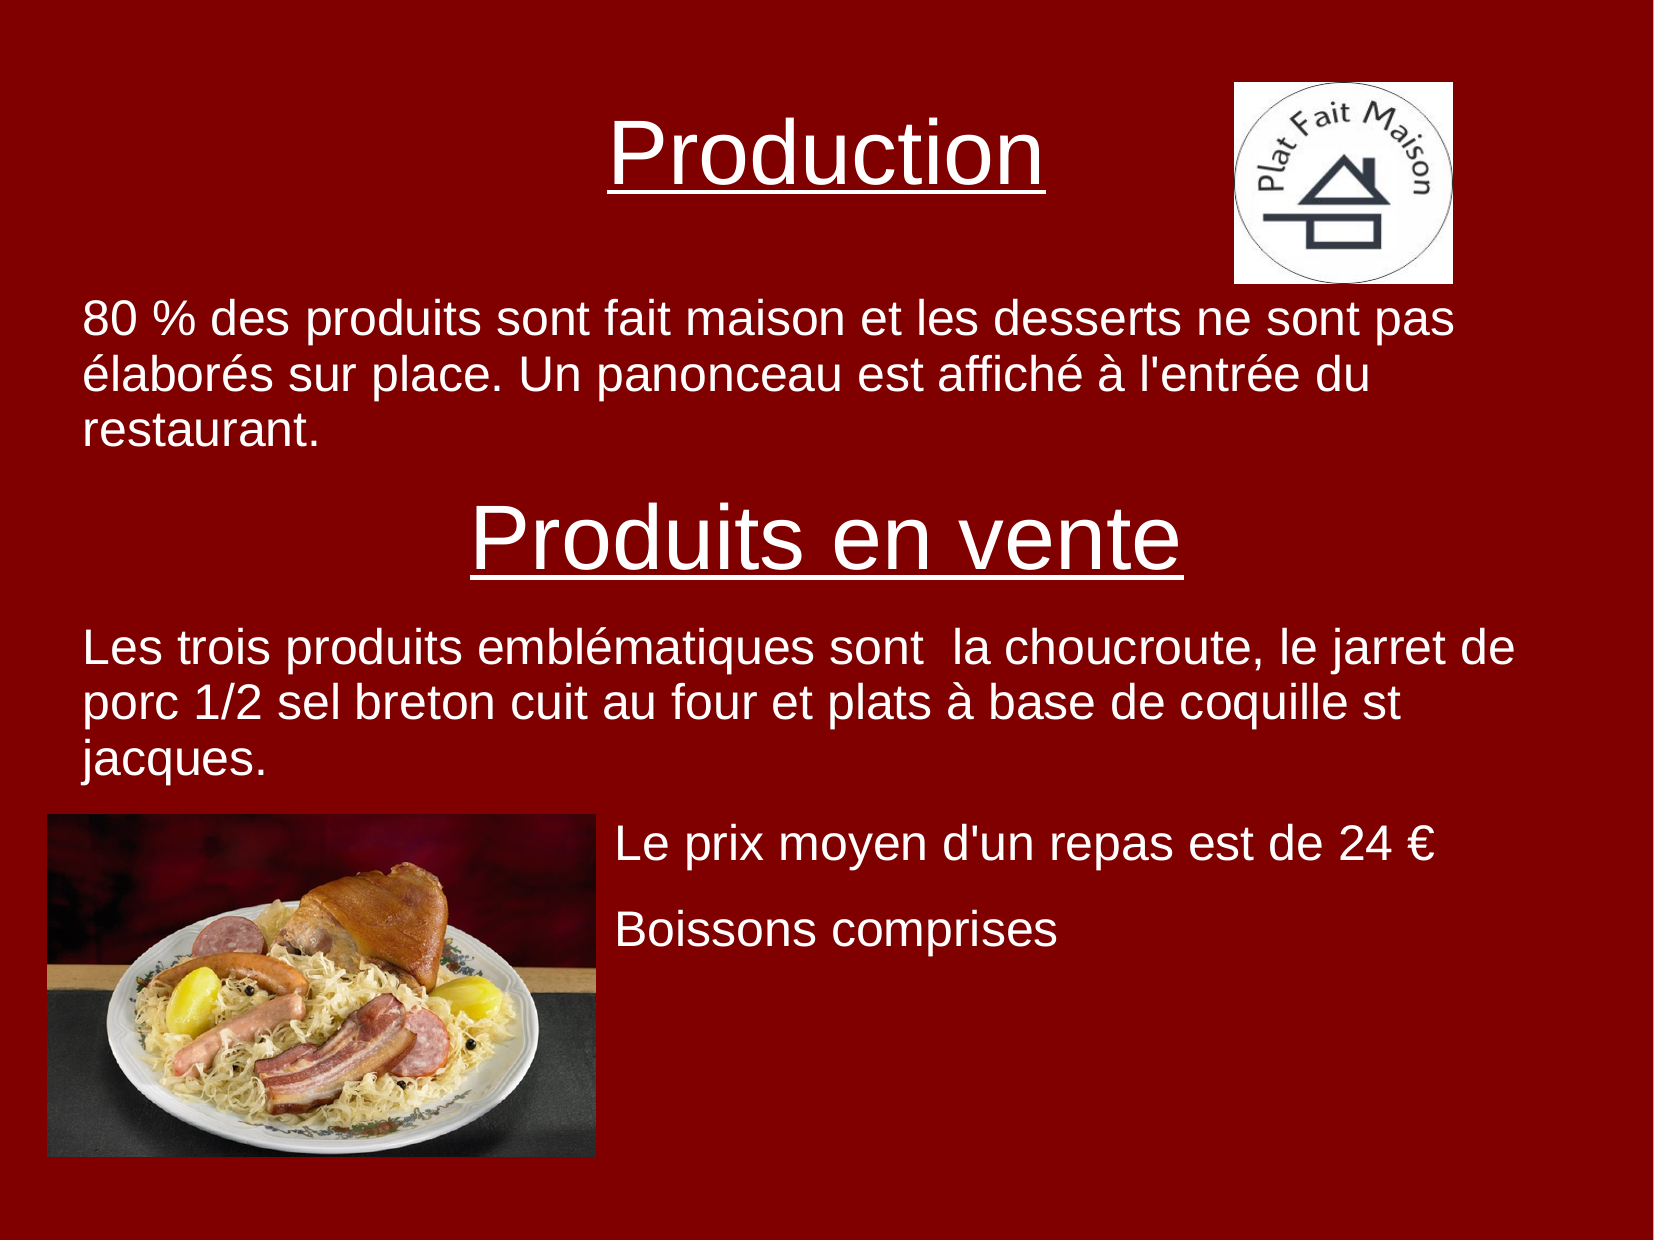

# Production
80 % des produits sont fait maison et les desserts ne sont pas élaborés sur place. Un panonceau est affiché à l'entrée du restaurant.
Produits en vente
Les trois produits emblématiques sont la choucroute, le jarret de porc 1/2 sel breton cuit au four et plats à base de coquille st jacques.
 Le prix moyen d'un repas est de 24 €
 Boissons comprises